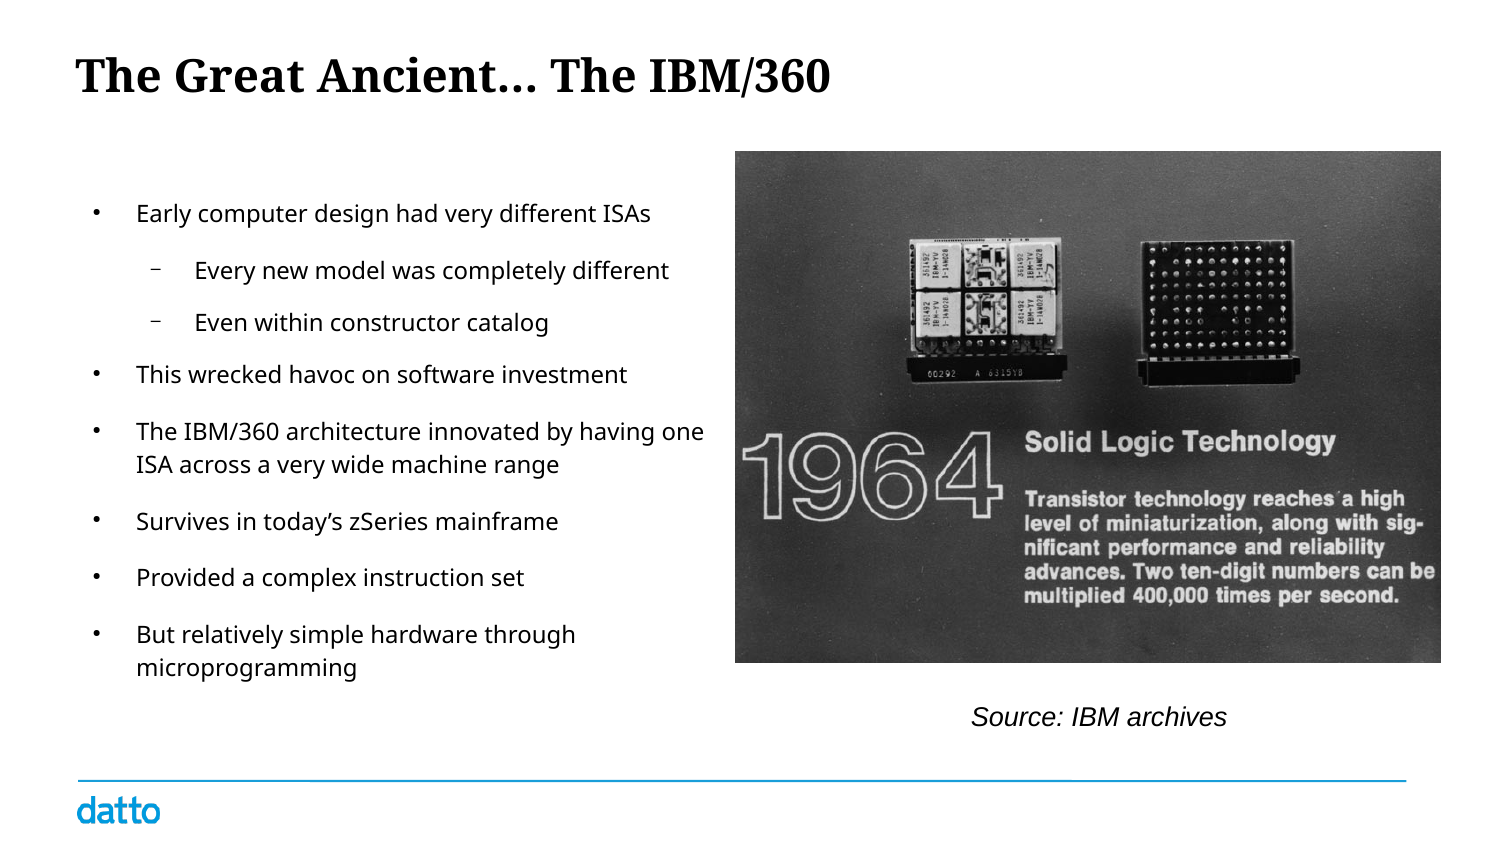

# The Great Ancient… The IBM/360
Early computer design had very different ISAs
Every new model was completely different
Even within constructor catalog
This wrecked havoc on software investment
The IBM/360 architecture innovated by having one ISA across a very wide machine range
Survives in today’s zSeries mainframe
Provided a complex instruction set
But relatively simple hardware through microprogramming
Source: IBM archives